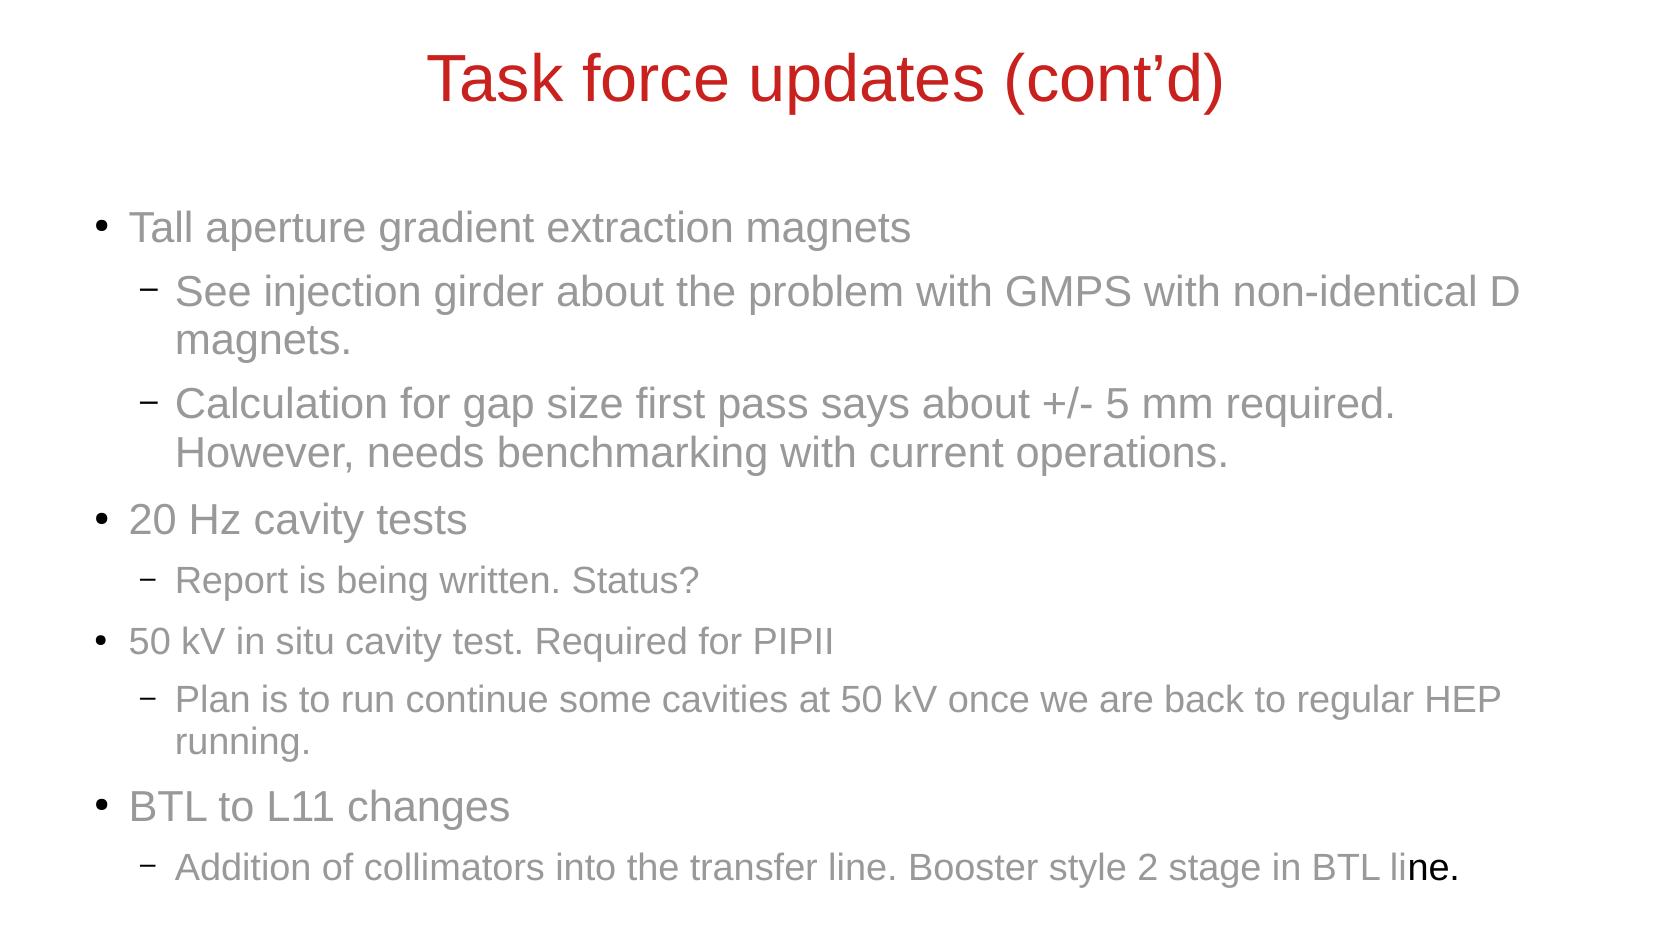

# Task force updates (cont’d)
Tall aperture gradient extraction magnets
See injection girder about the problem with GMPS with non-identical D magnets.
Calculation for gap size first pass says about +/- 5 mm required. However, needs benchmarking with current operations.
20 Hz cavity tests
Report is being written. Status?
50 kV in situ cavity test. Required for PIPII
Plan is to run continue some cavities at 50 kV once we are back to regular HEP running.
BTL to L11 changes
Addition of collimators into the transfer line. Booster style 2 stage in BTL line.